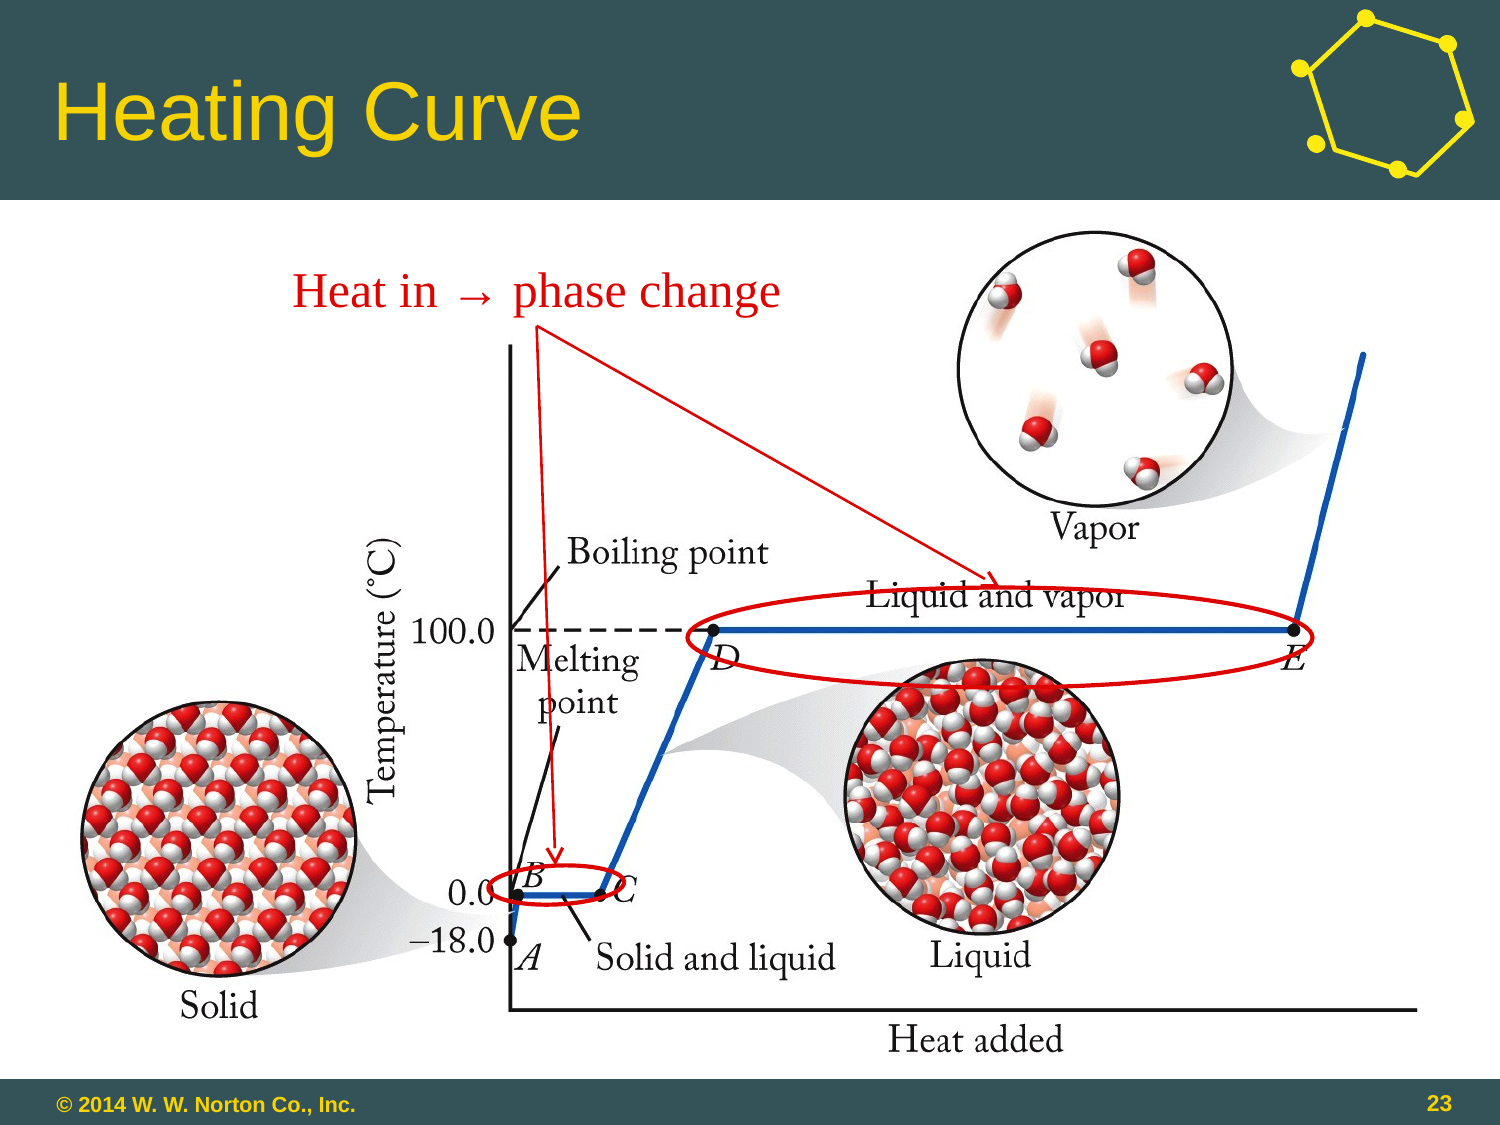

# Heating Curve
Heat in → phase change